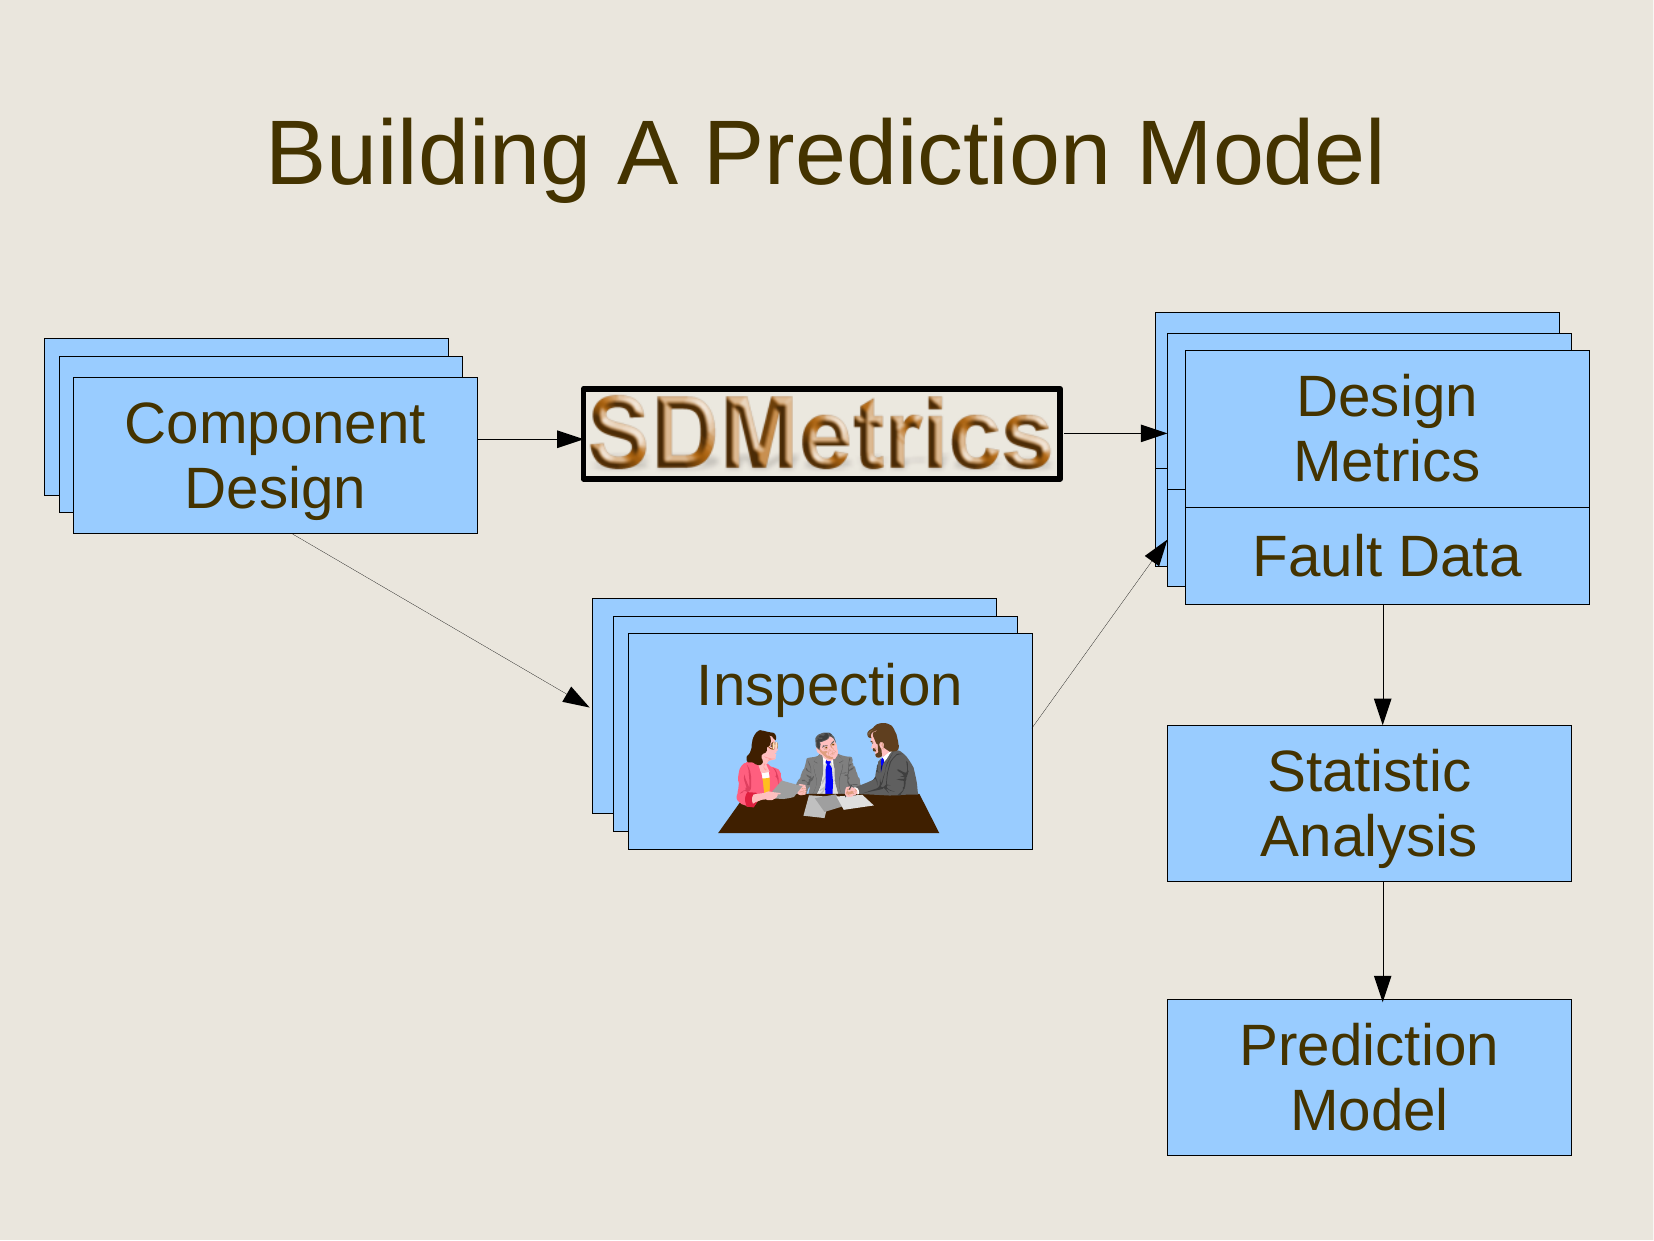

# Building A Prediction Model
Design
Metrics
Fault Data
Design
Metrics
Fault Data
Component
Design
Design
Metrics
Fault Data
Component
Design
Component
Design
Inspection
Statistic
Analysis
Prediction
Model